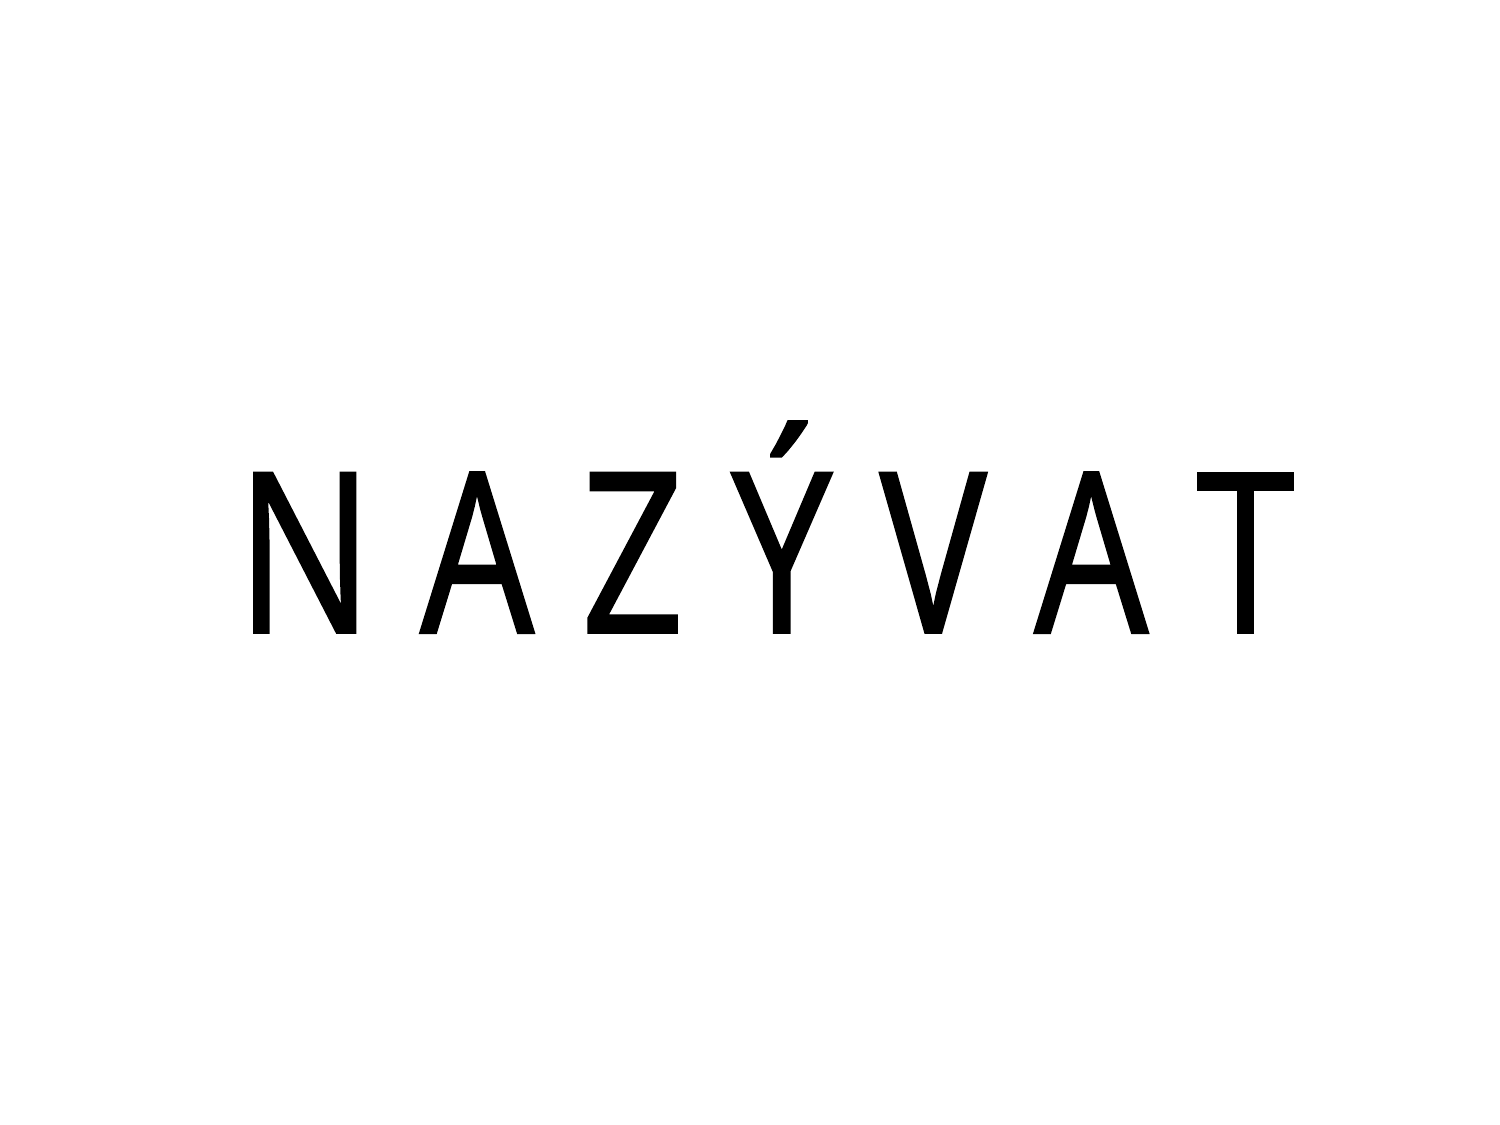

N A Z Ý V A T